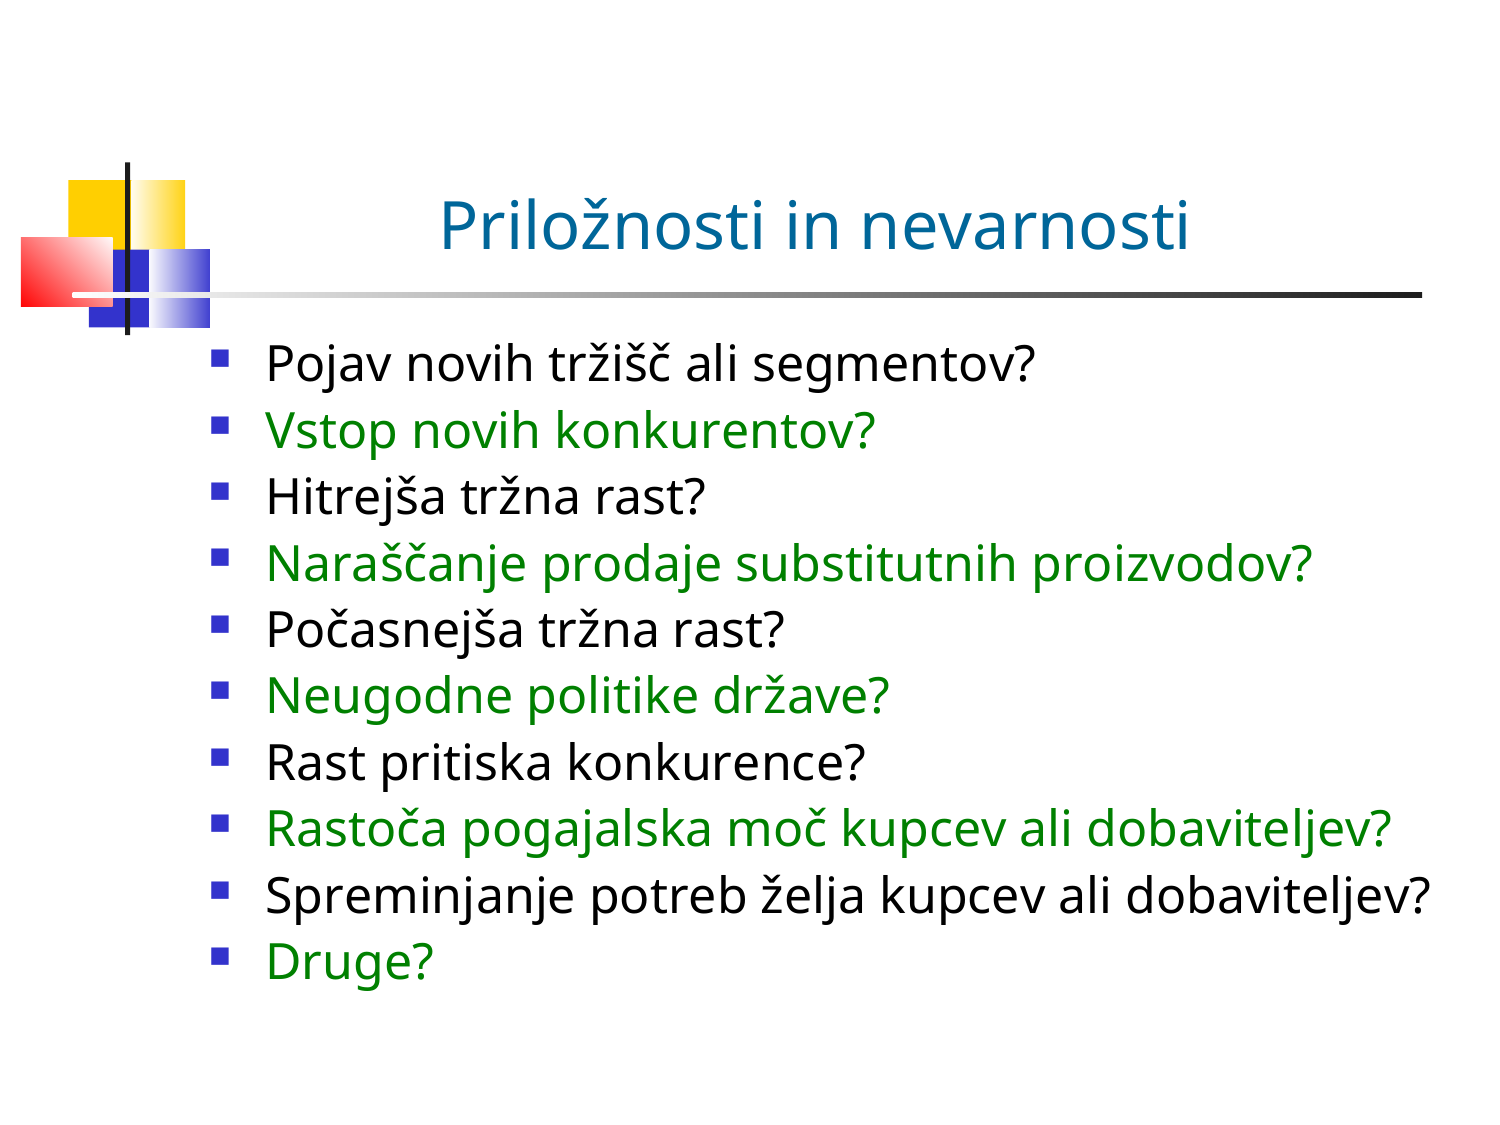

# Priložnosti in nevarnosti
Pojav novih tržišč ali segmentov?
Vstop novih konkurentov?
Hitrejša tržna rast?
Naraščanje prodaje substitutnih proizvodov?
Počasnejša tržna rast?
Neugodne politike države?
Rast pritiska konkurence?
Rastoča pogajalska moč kupcev ali dobaviteljev?
Spreminjanje potreb želja kupcev ali dobaviteljev?
Druge?